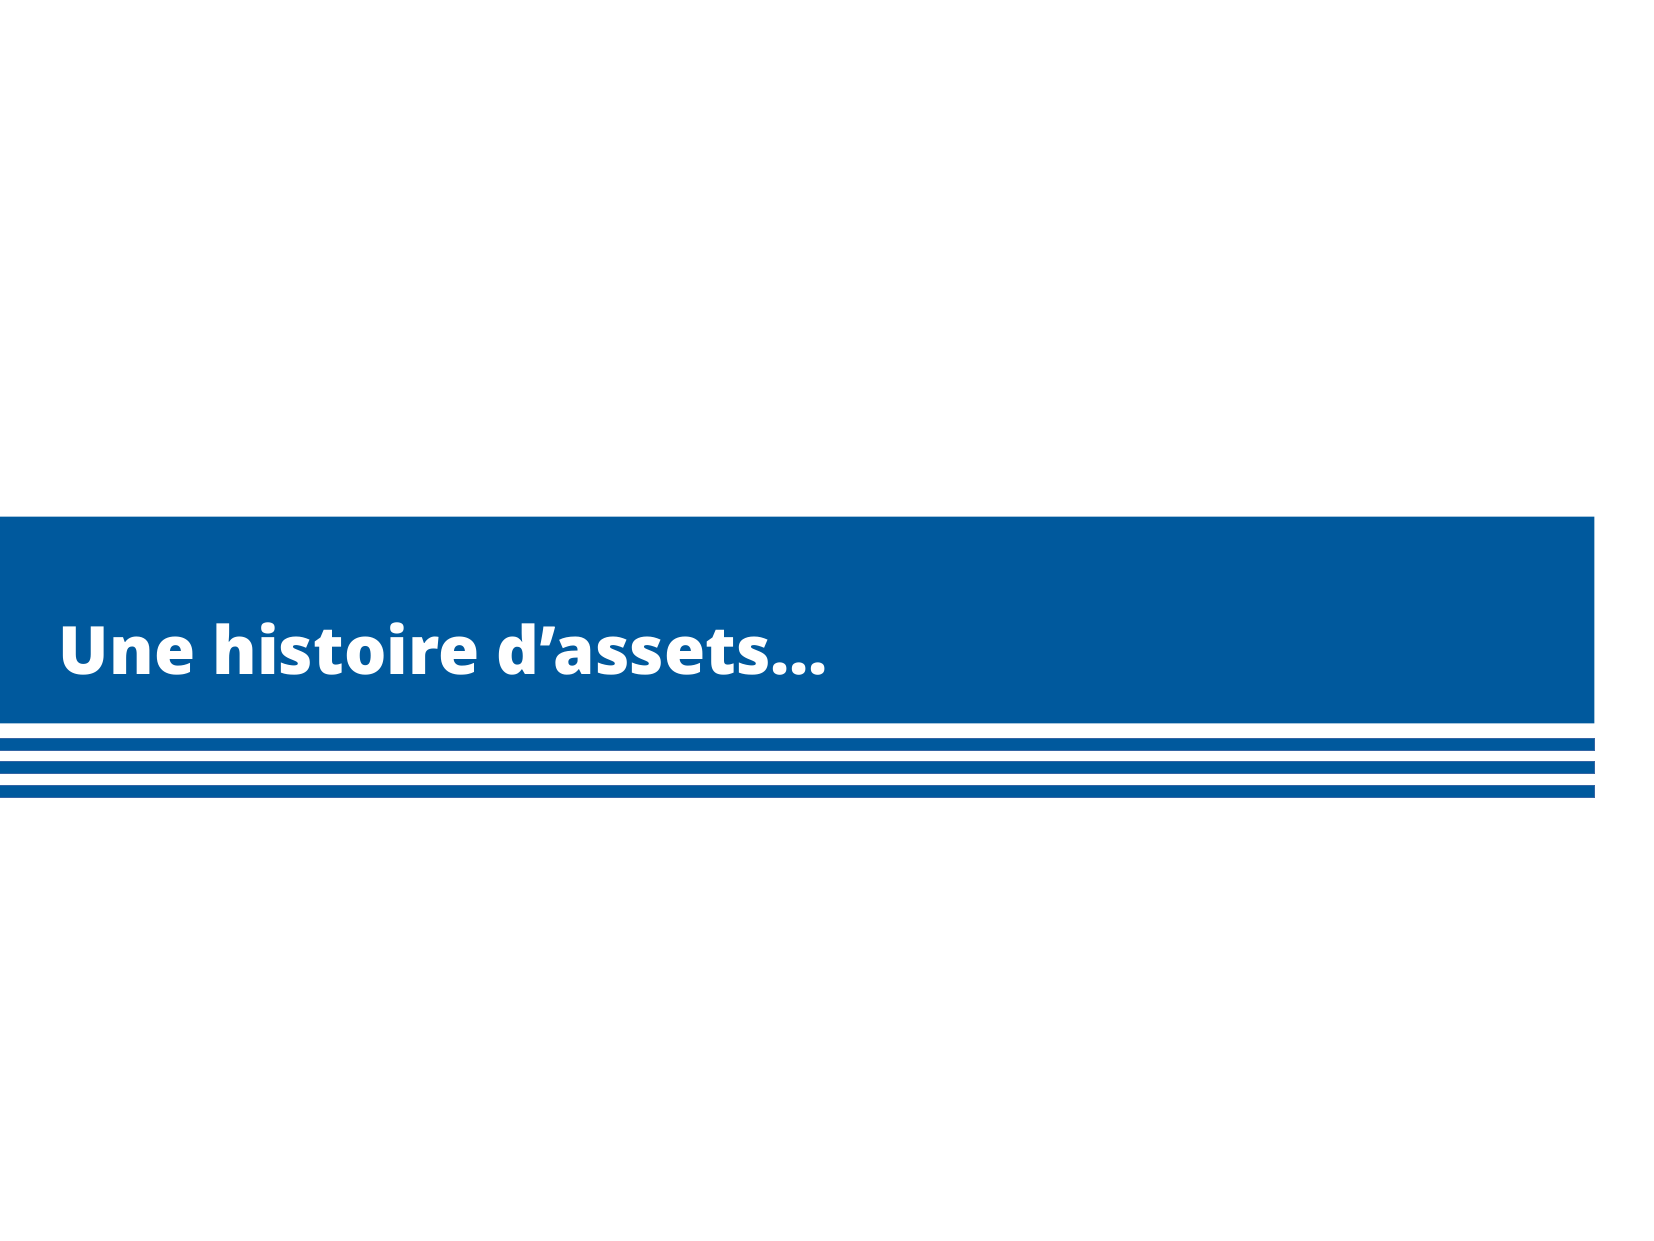

# Une histoire d’assets...
23
blog.lrdf.fr - Licence CC-BY-NC-SA